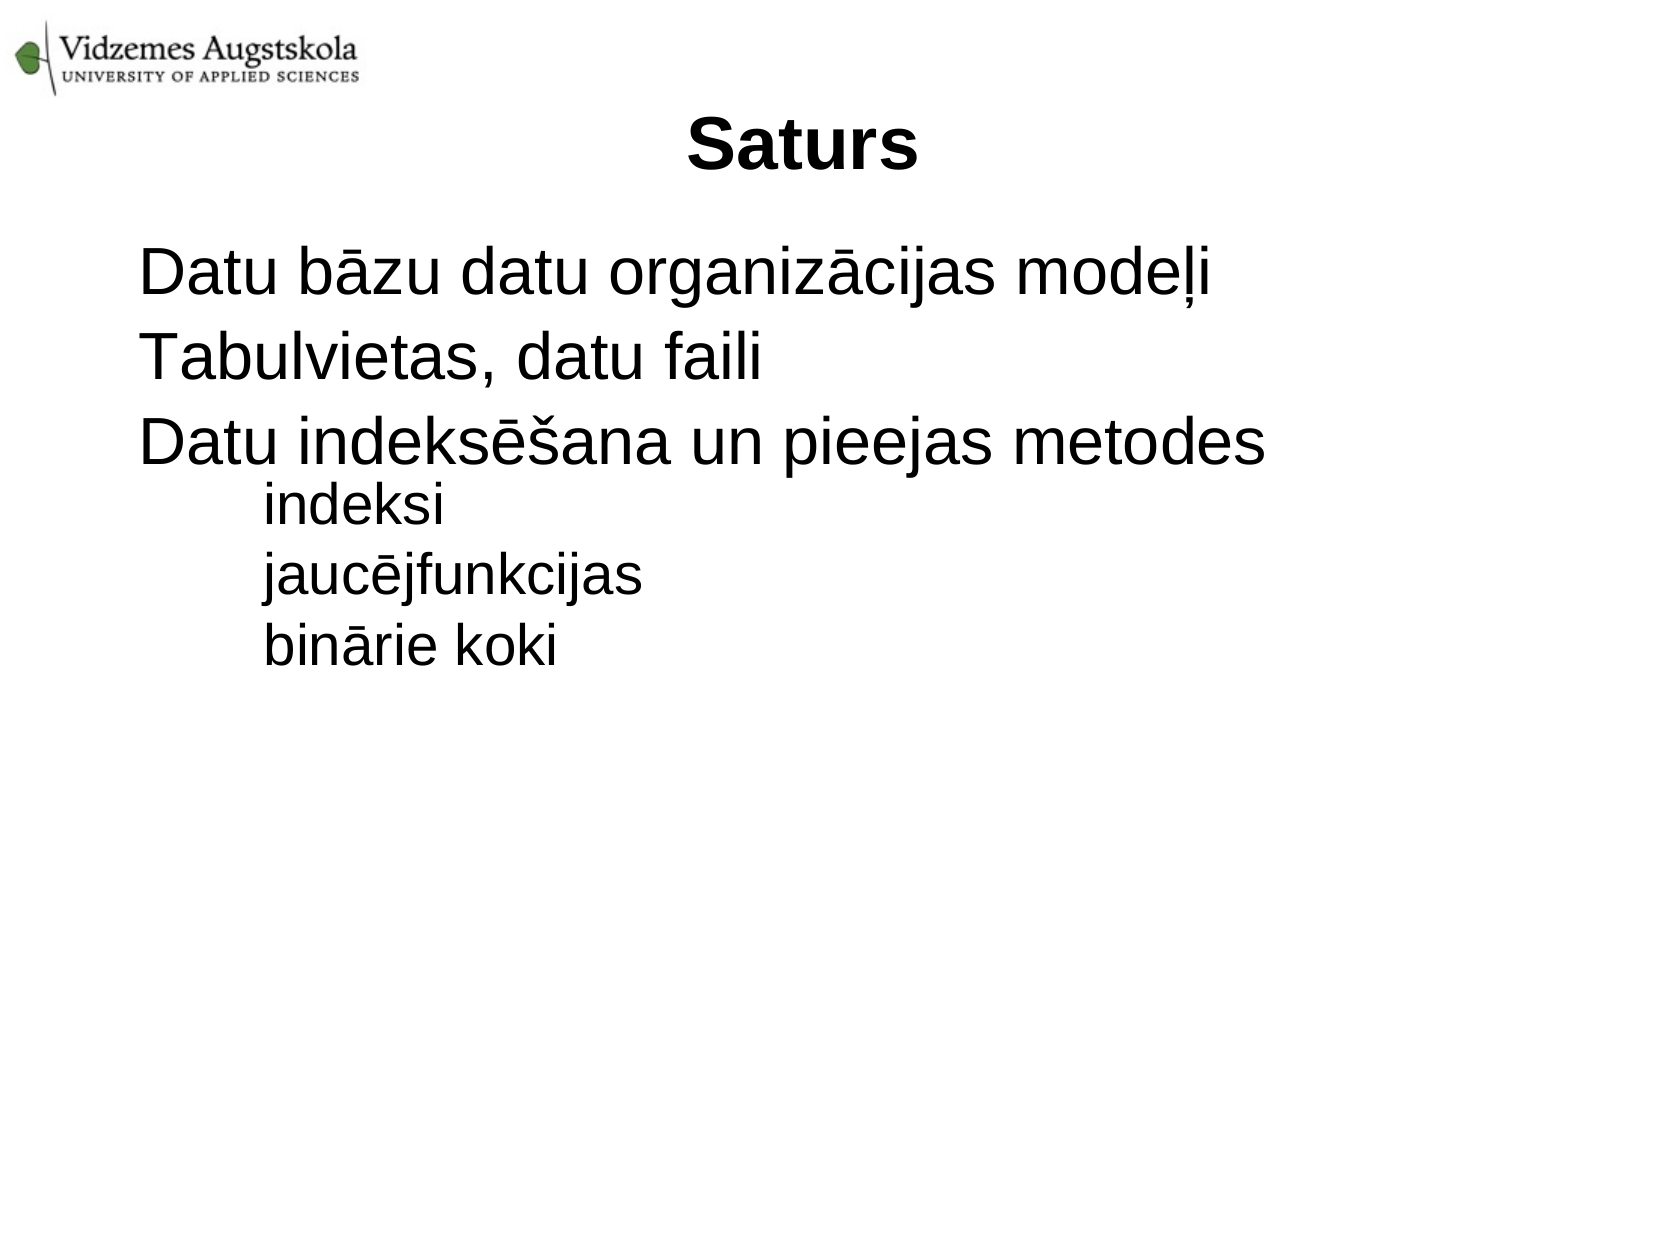

# Saturs
Datu bāzu datu organizācijas modeļi
Tabulvietas, datu faili
Datu indeksēšana un pieejas metodes
indeksi
jaucējfunkcijas
binārie koki